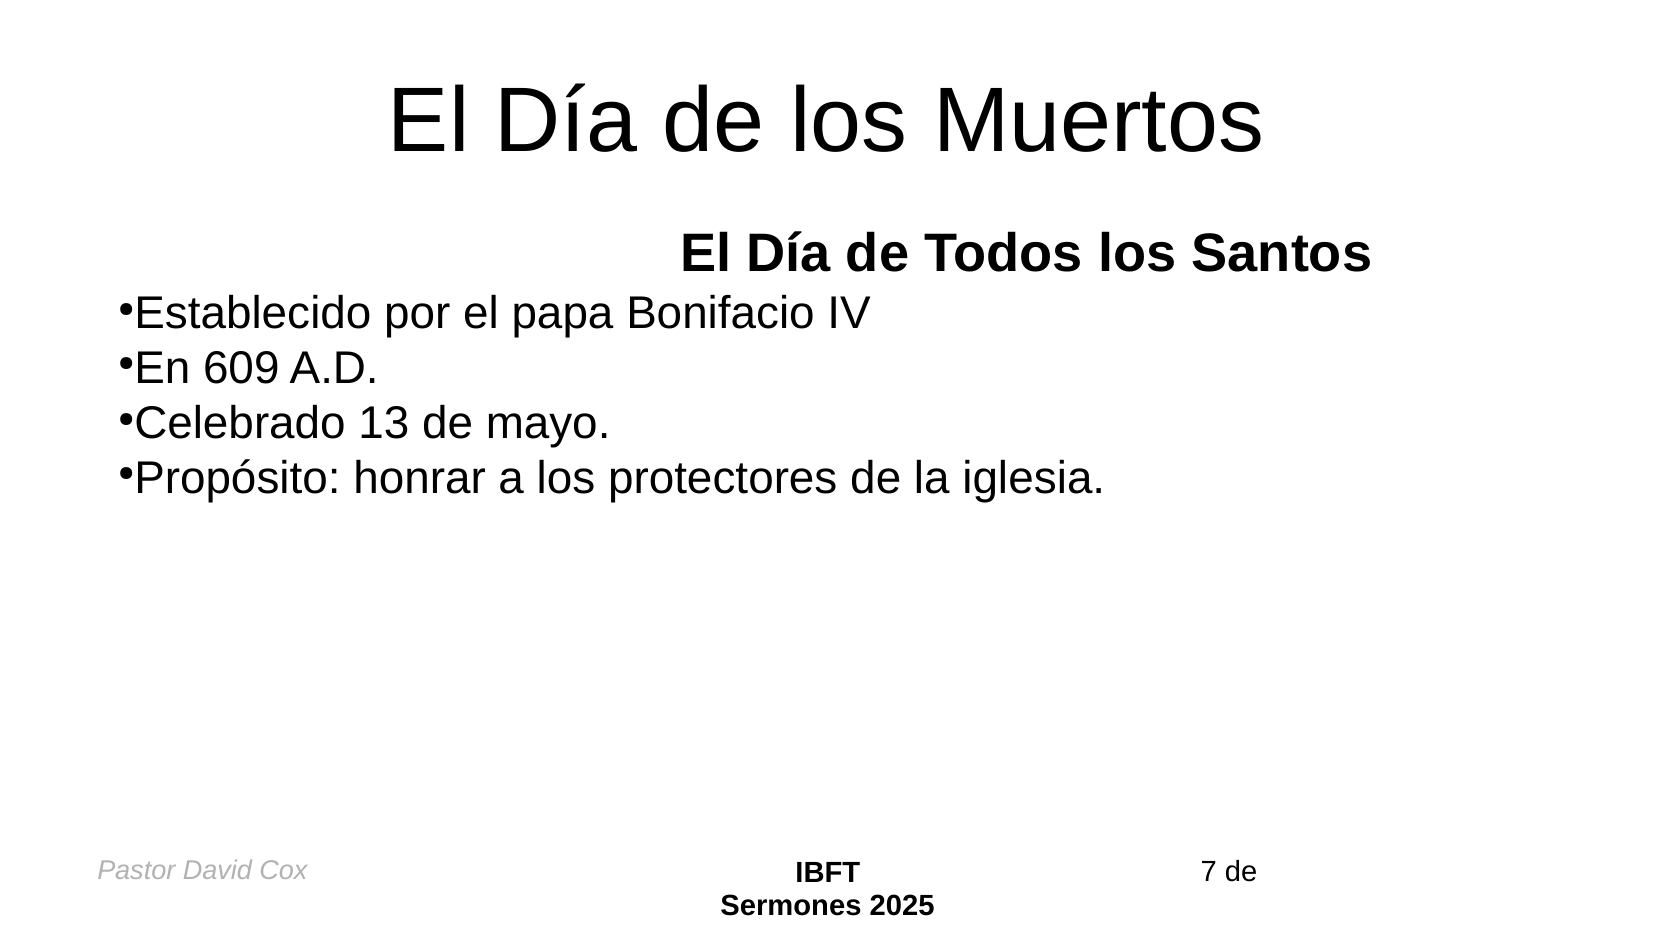

# El Día de los Muertos
 El Día de Todos los Santos
Establecido por el papa Bonifacio IV
En 609 A.D.
Celebrado 13 de mayo.
Propósito: honrar a los protectores de la iglesia.
En 731 a 741 el papa Gregorio III.
Cambió para que sea para honrar a todos los santos. Cambió la fecha a octubre 31, mismo día de Samhain, o Halloween, un festival pagana celta.